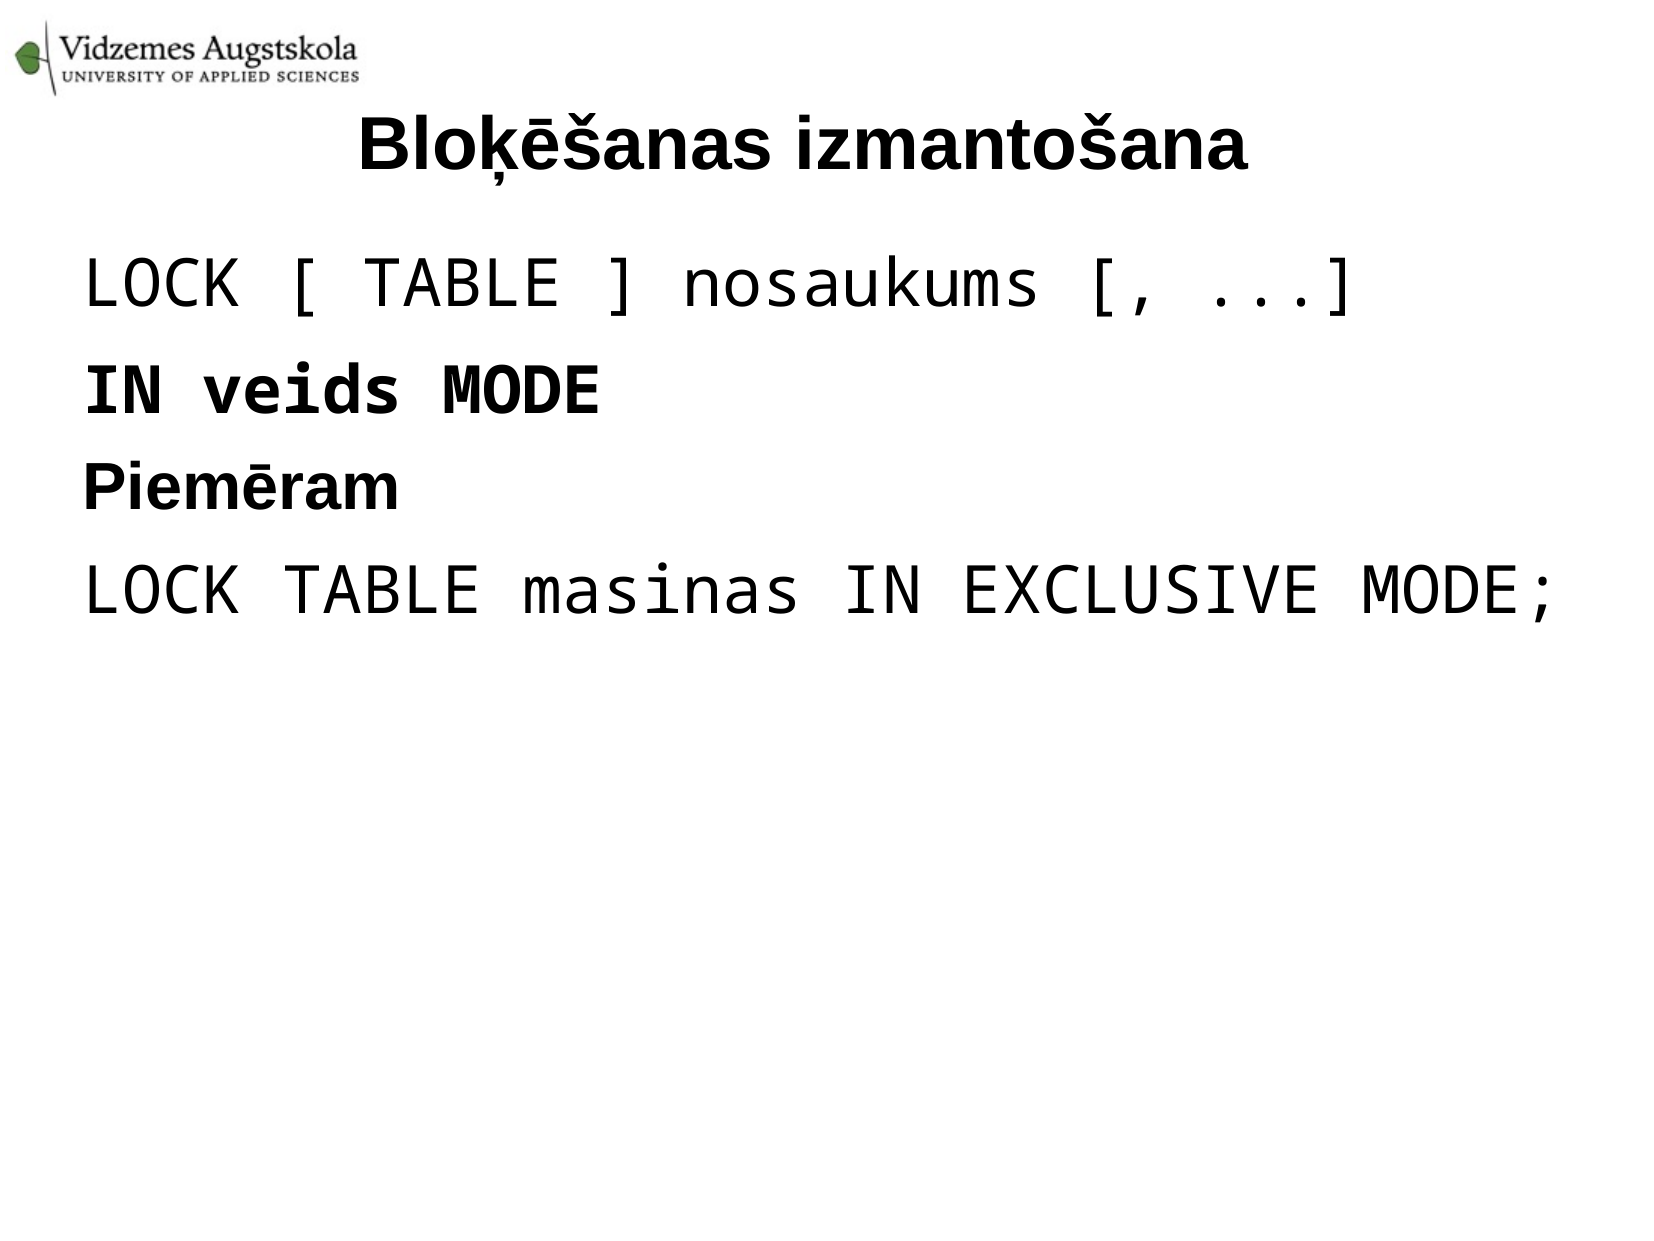

# Bloķēšanas izmantošana
LOCK [ TABLE ] nosaukums [, ...]
IN veids MODE
Piemēram
LOCK TABLE masinas IN EXCLUSIVE MODE;